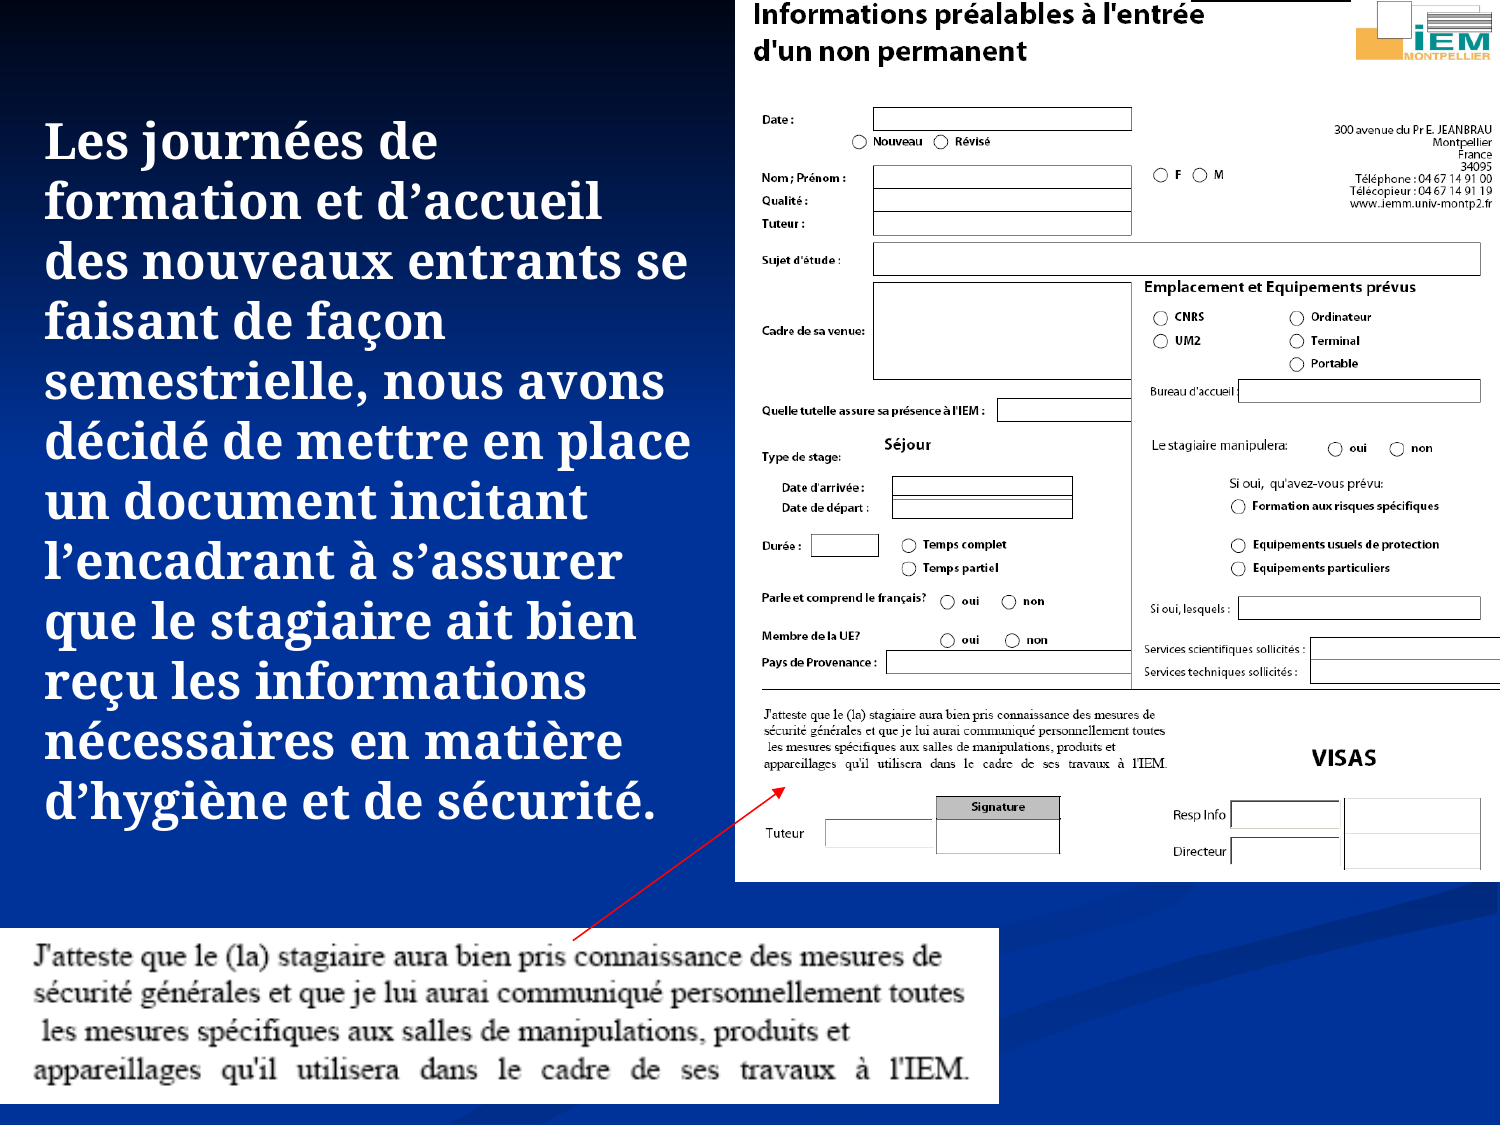

Les journées de formation et d’accueil des nouveaux entrants se faisant de façon semestrielle, nous avons décidé de mettre en place un document incitant l’encadrant à s’assurer que le stagiaire ait bien reçu les informations nécessaires en matière d’hygiène et de sécurité.